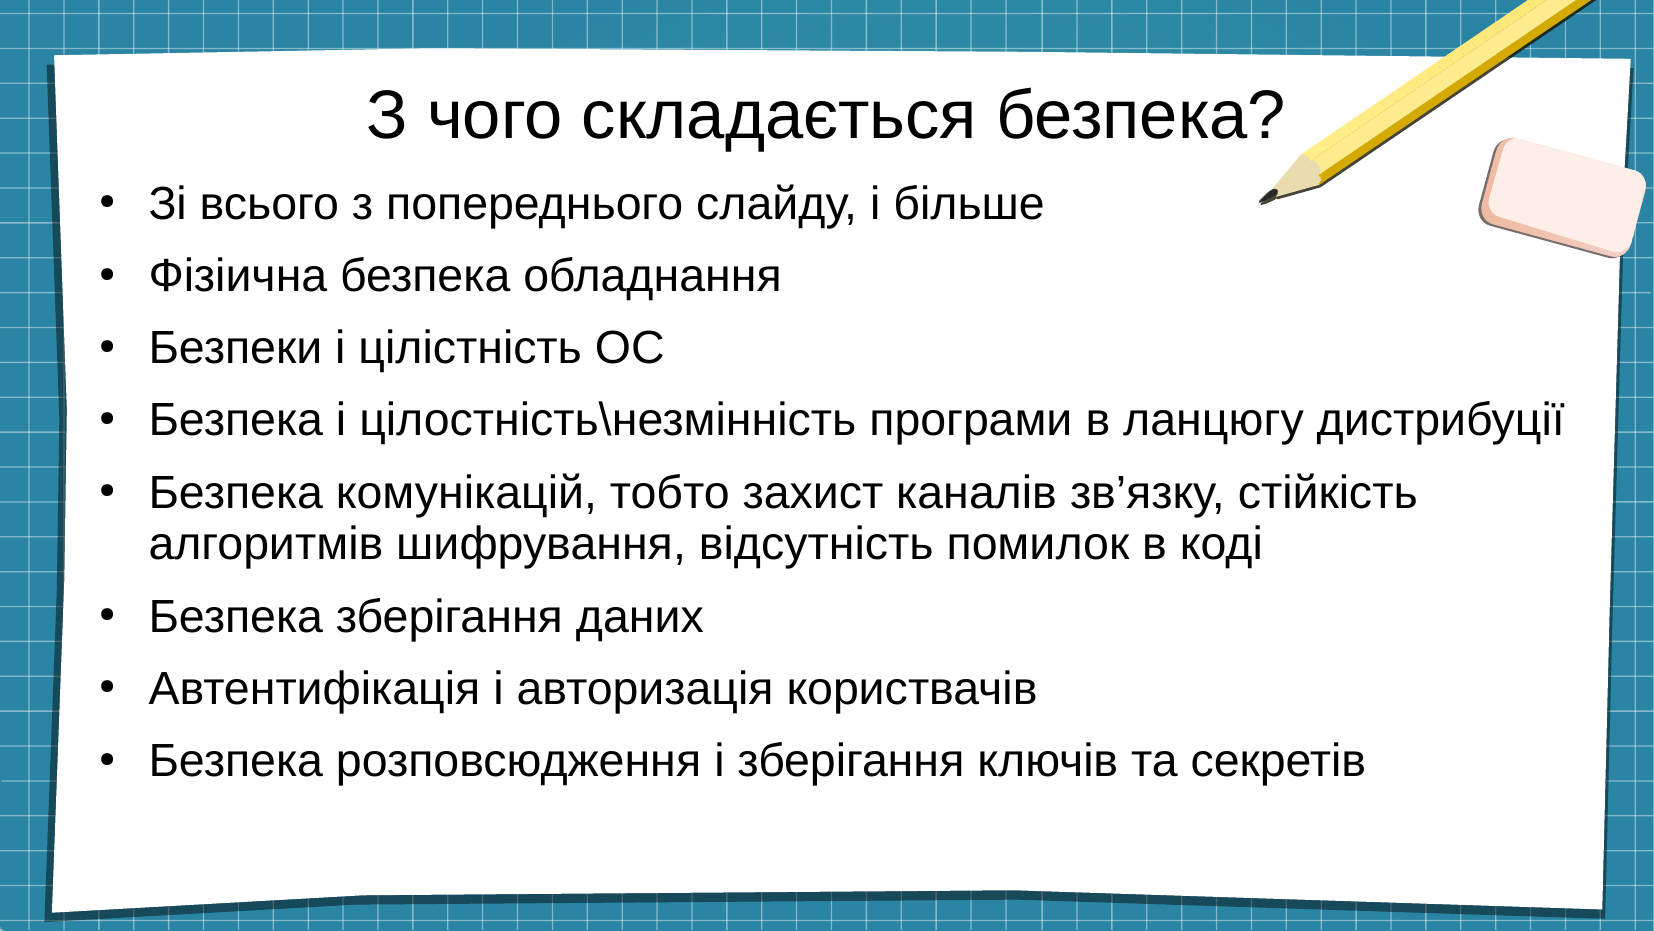

# З чого складається безпека?
Зі всього з попереднього слайду, і більше
Фізіична безпека обладнання
Безпеки і цілістність ОС
Безпека і цілостність\незмінність програми в ланцюгу дистрибуції
Безпека комунікацій, тобто захист каналів зв’язку, стійкість алгоритмів шифрування, відсутність помилок в коді
Безпека зберігання даних
Автентифікація і авторизація користвачів
Безпека розповсюдження і зберігання ключів та секретів